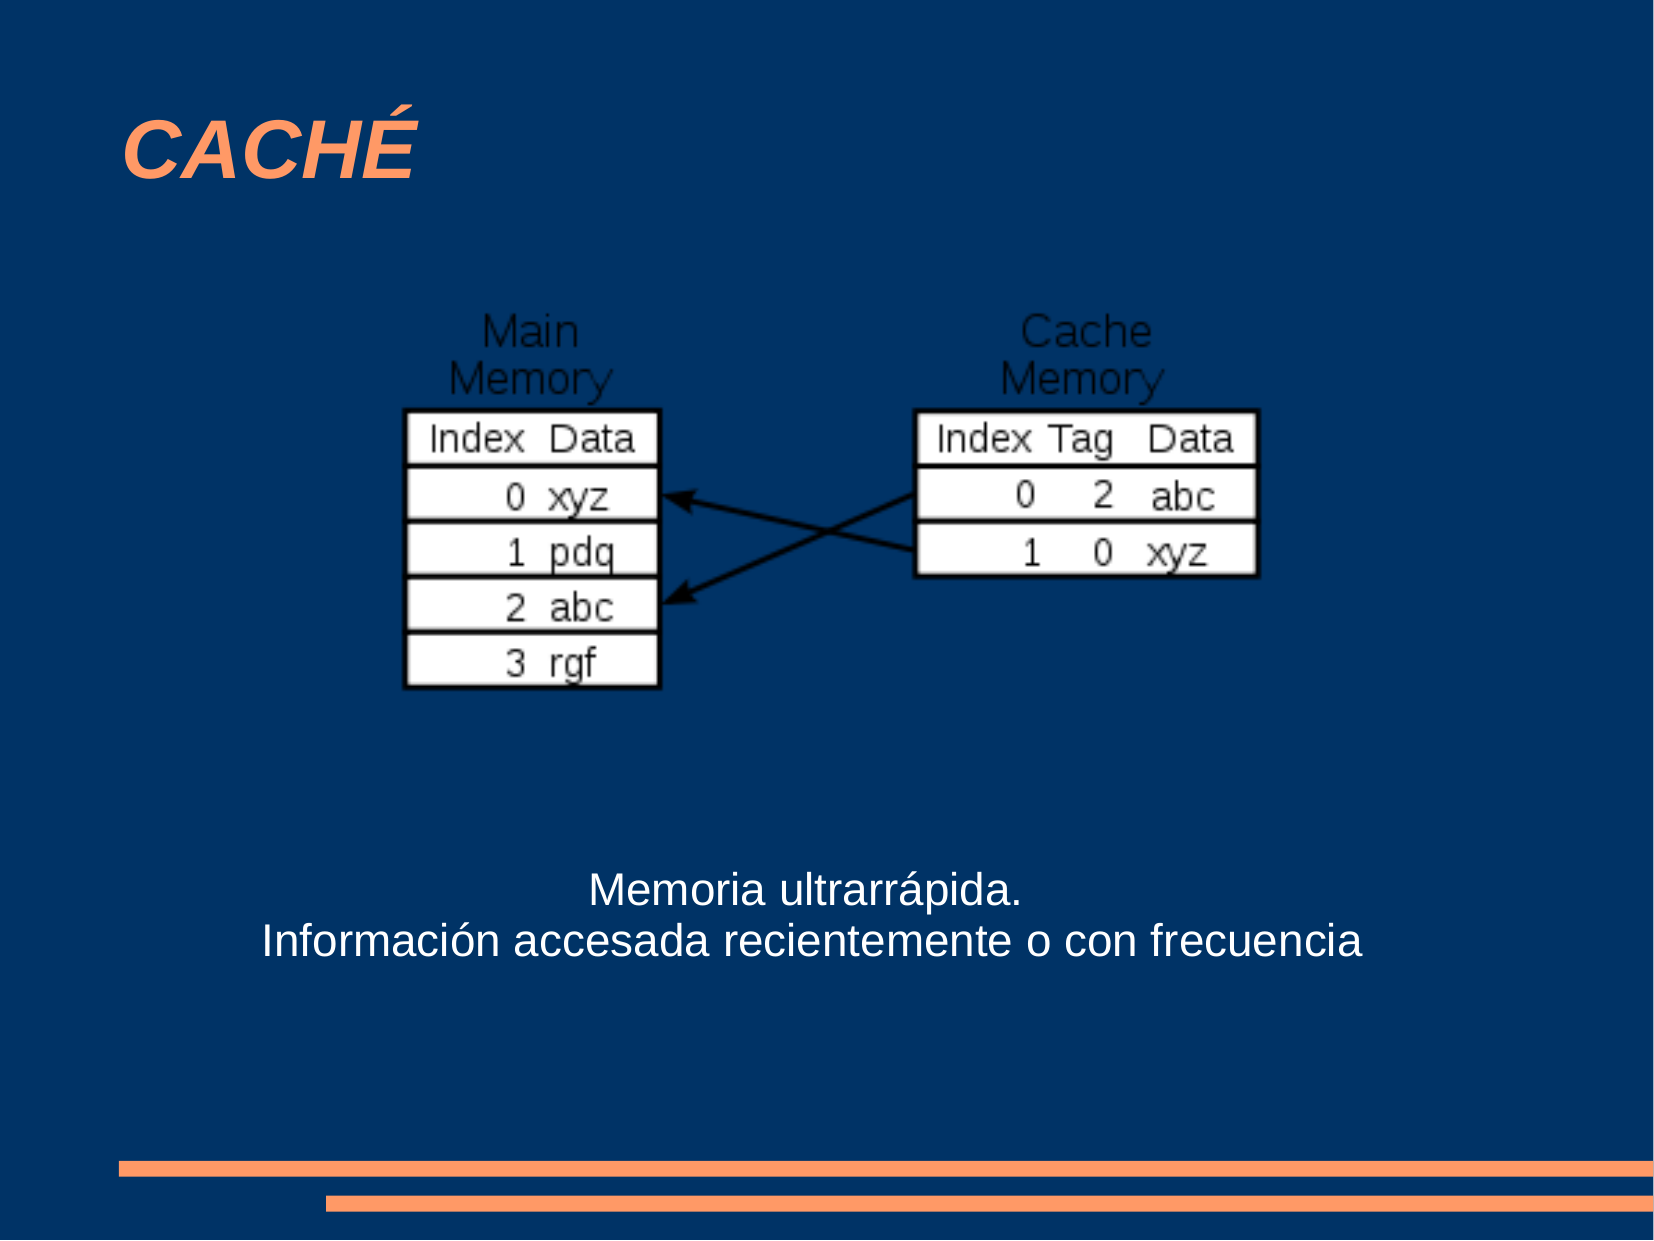

# CACHÉ
Memoria ultrarrápida.
Información accesada recientemente o con frecuencia